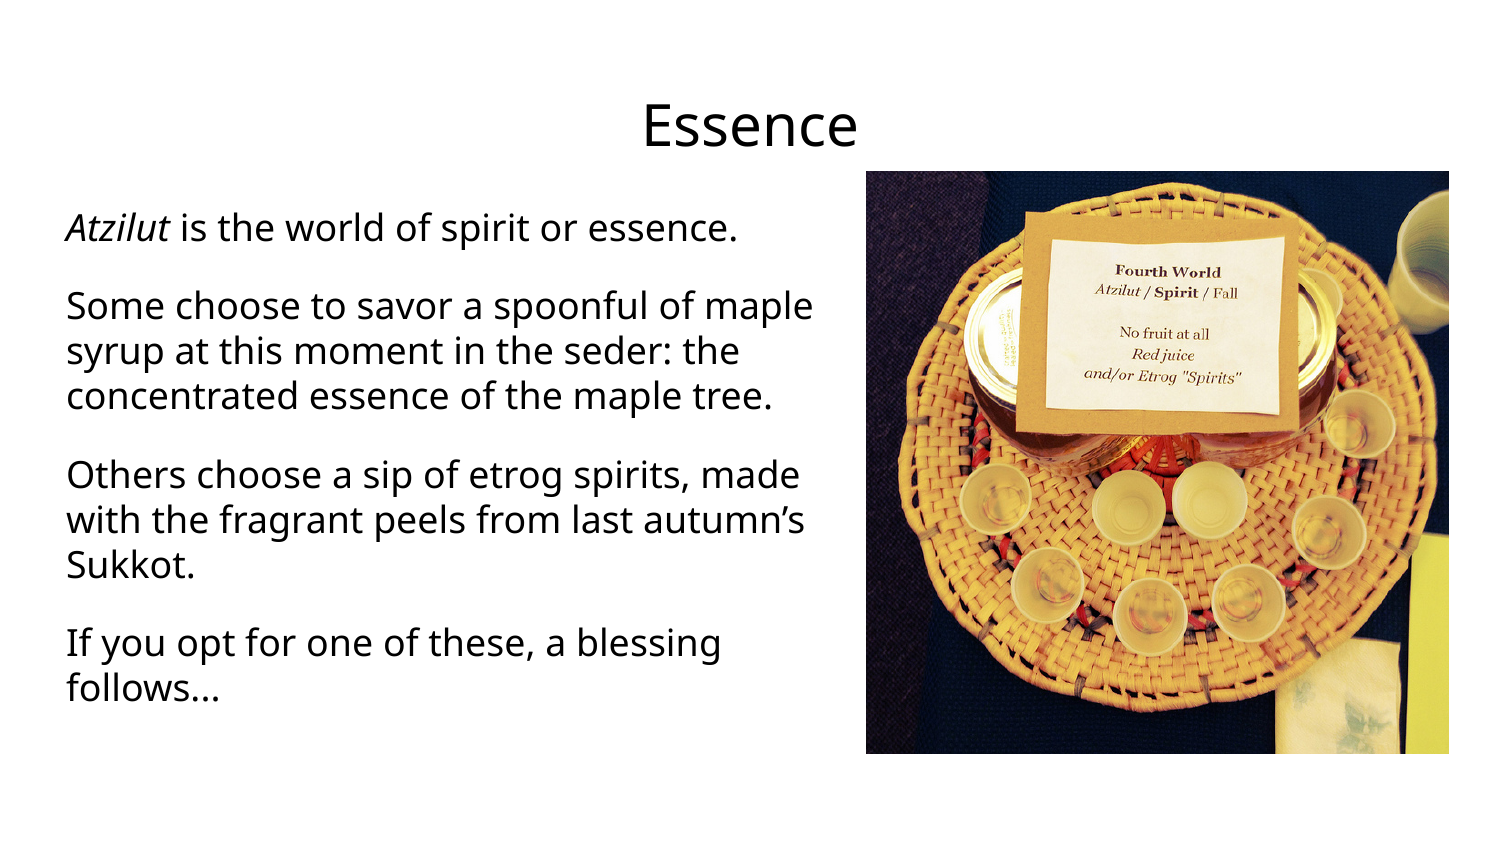

# Essence
Atzilut is the world of spirit or essence.
Some choose to savor a spoonful of maple syrup at this moment in the seder: the concentrated essence of the maple tree.
Others choose a sip of etrog spirits, made with the fragrant peels from last autumn’s Sukkot.
If you opt for one of these, a blessing follows...